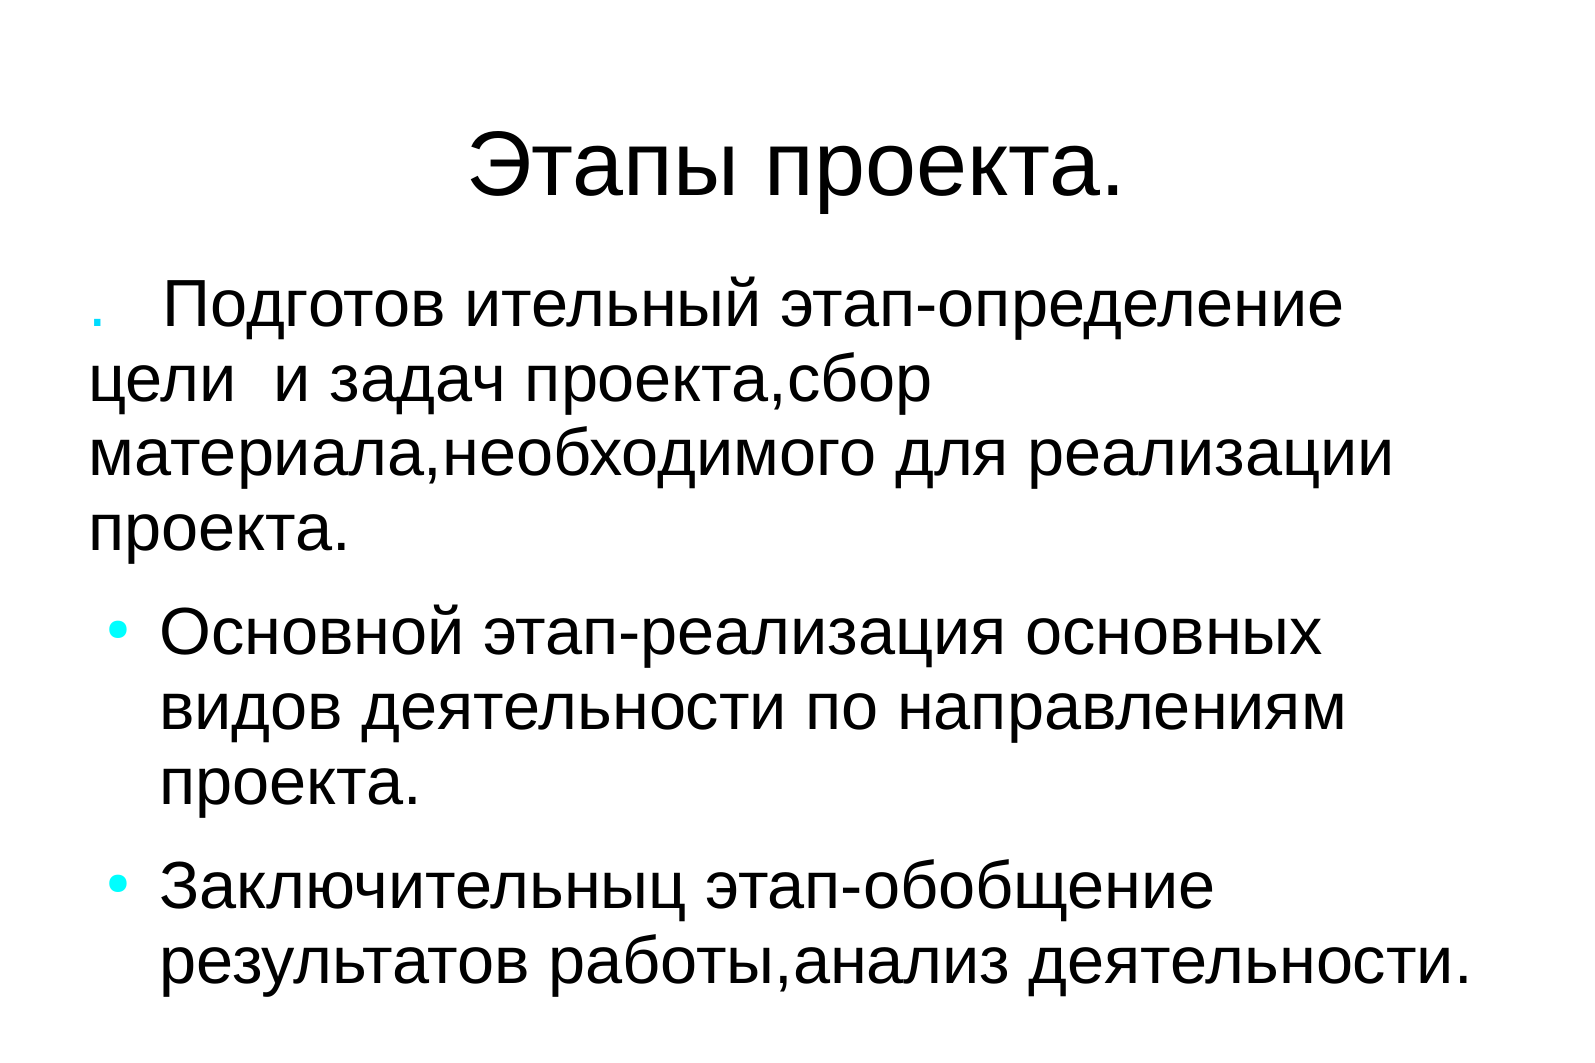

# Этапы проекта.
. Подготов ительный этап-определение цели и задач проекта,сбор материала,необходимого для реализации проекта.
Основной этап-реализация основных видов деятельности по направлениям проекта.
Заключительныц этап-обобщение результатов работы,анализ деятельности.